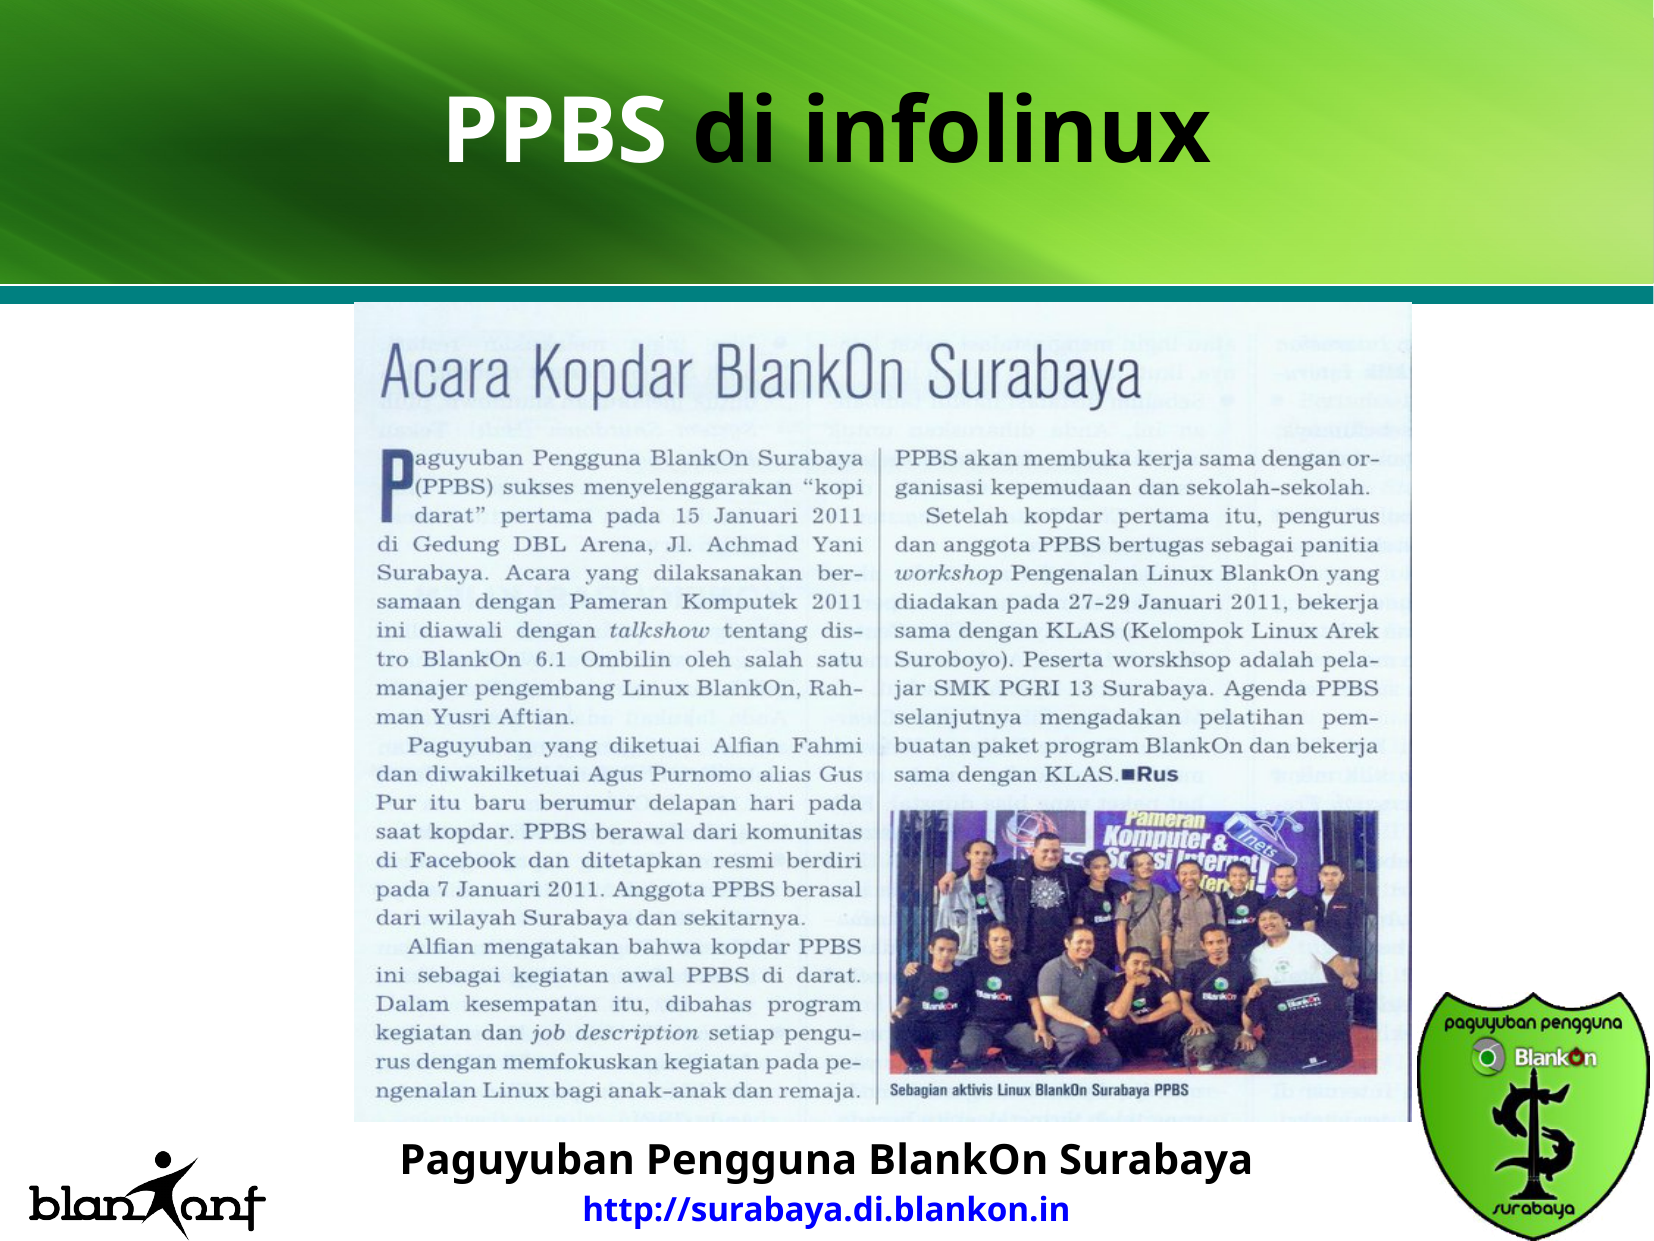

PPBS di infolinux
PPBS Narsis di infolinux :)
#
Paguyuban Pengguna BlankOn Surabaya
http://surabaya.di.blankon.in